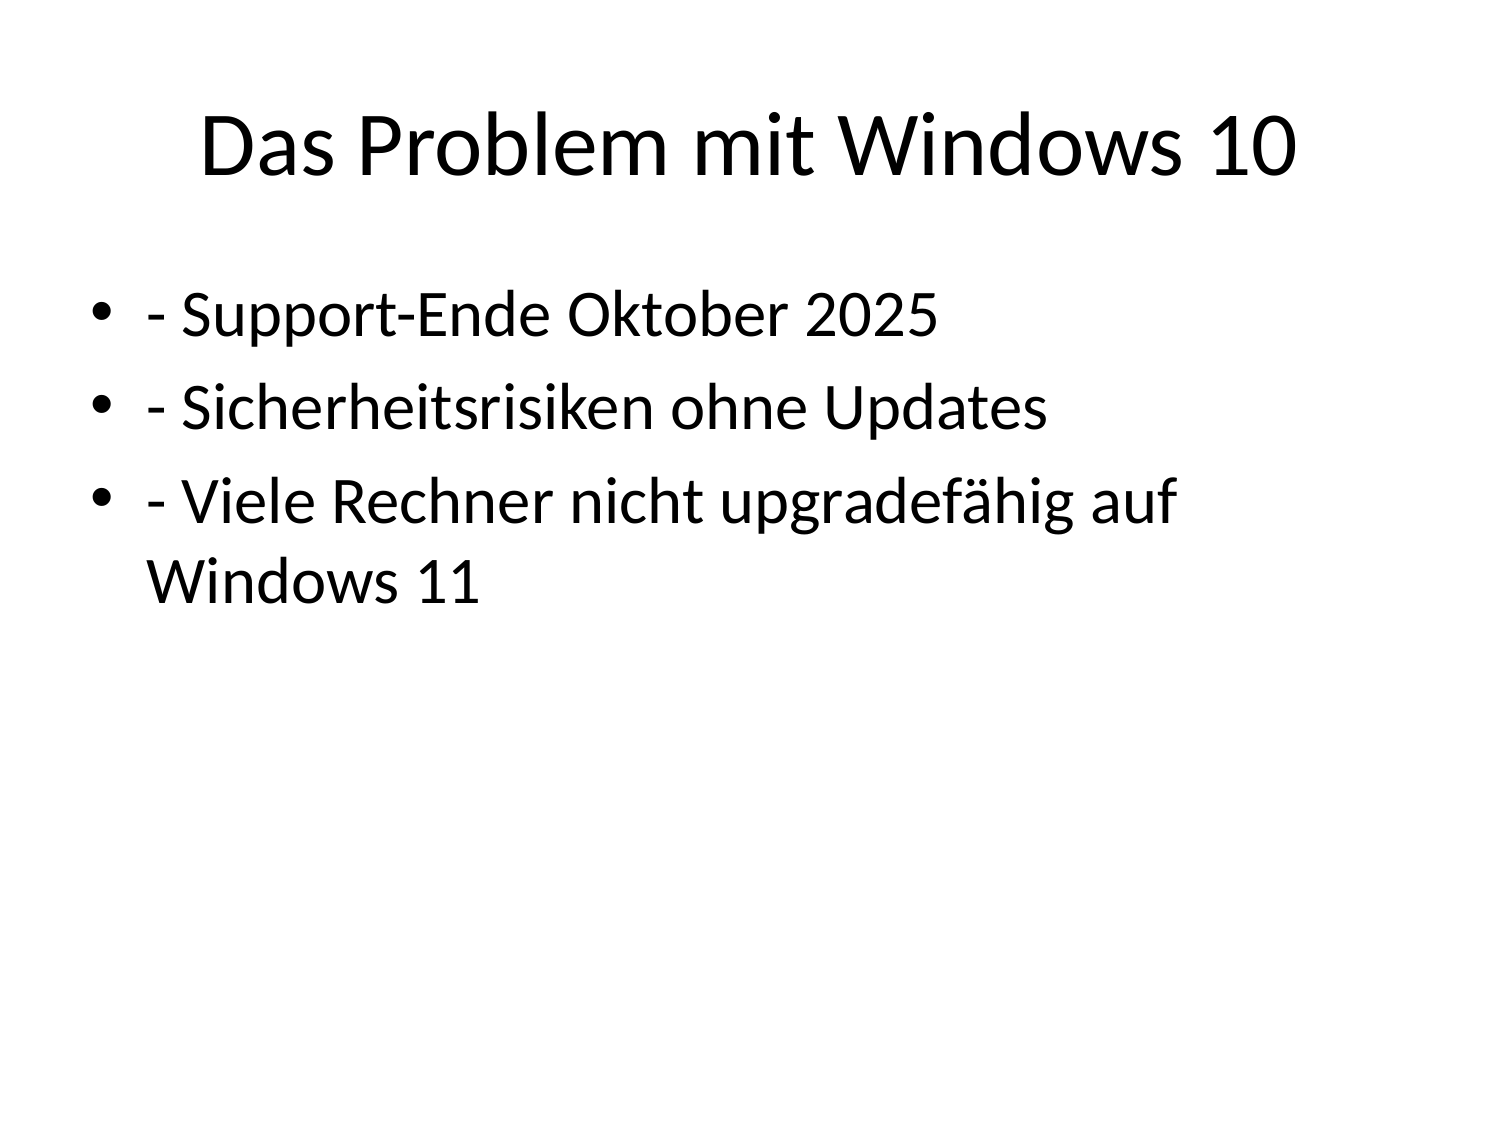

# Das Problem mit Windows 10
- Support-Ende Oktober 2025
- Sicherheitsrisiken ohne Updates
- Viele Rechner nicht upgradefähig auf Windows 11